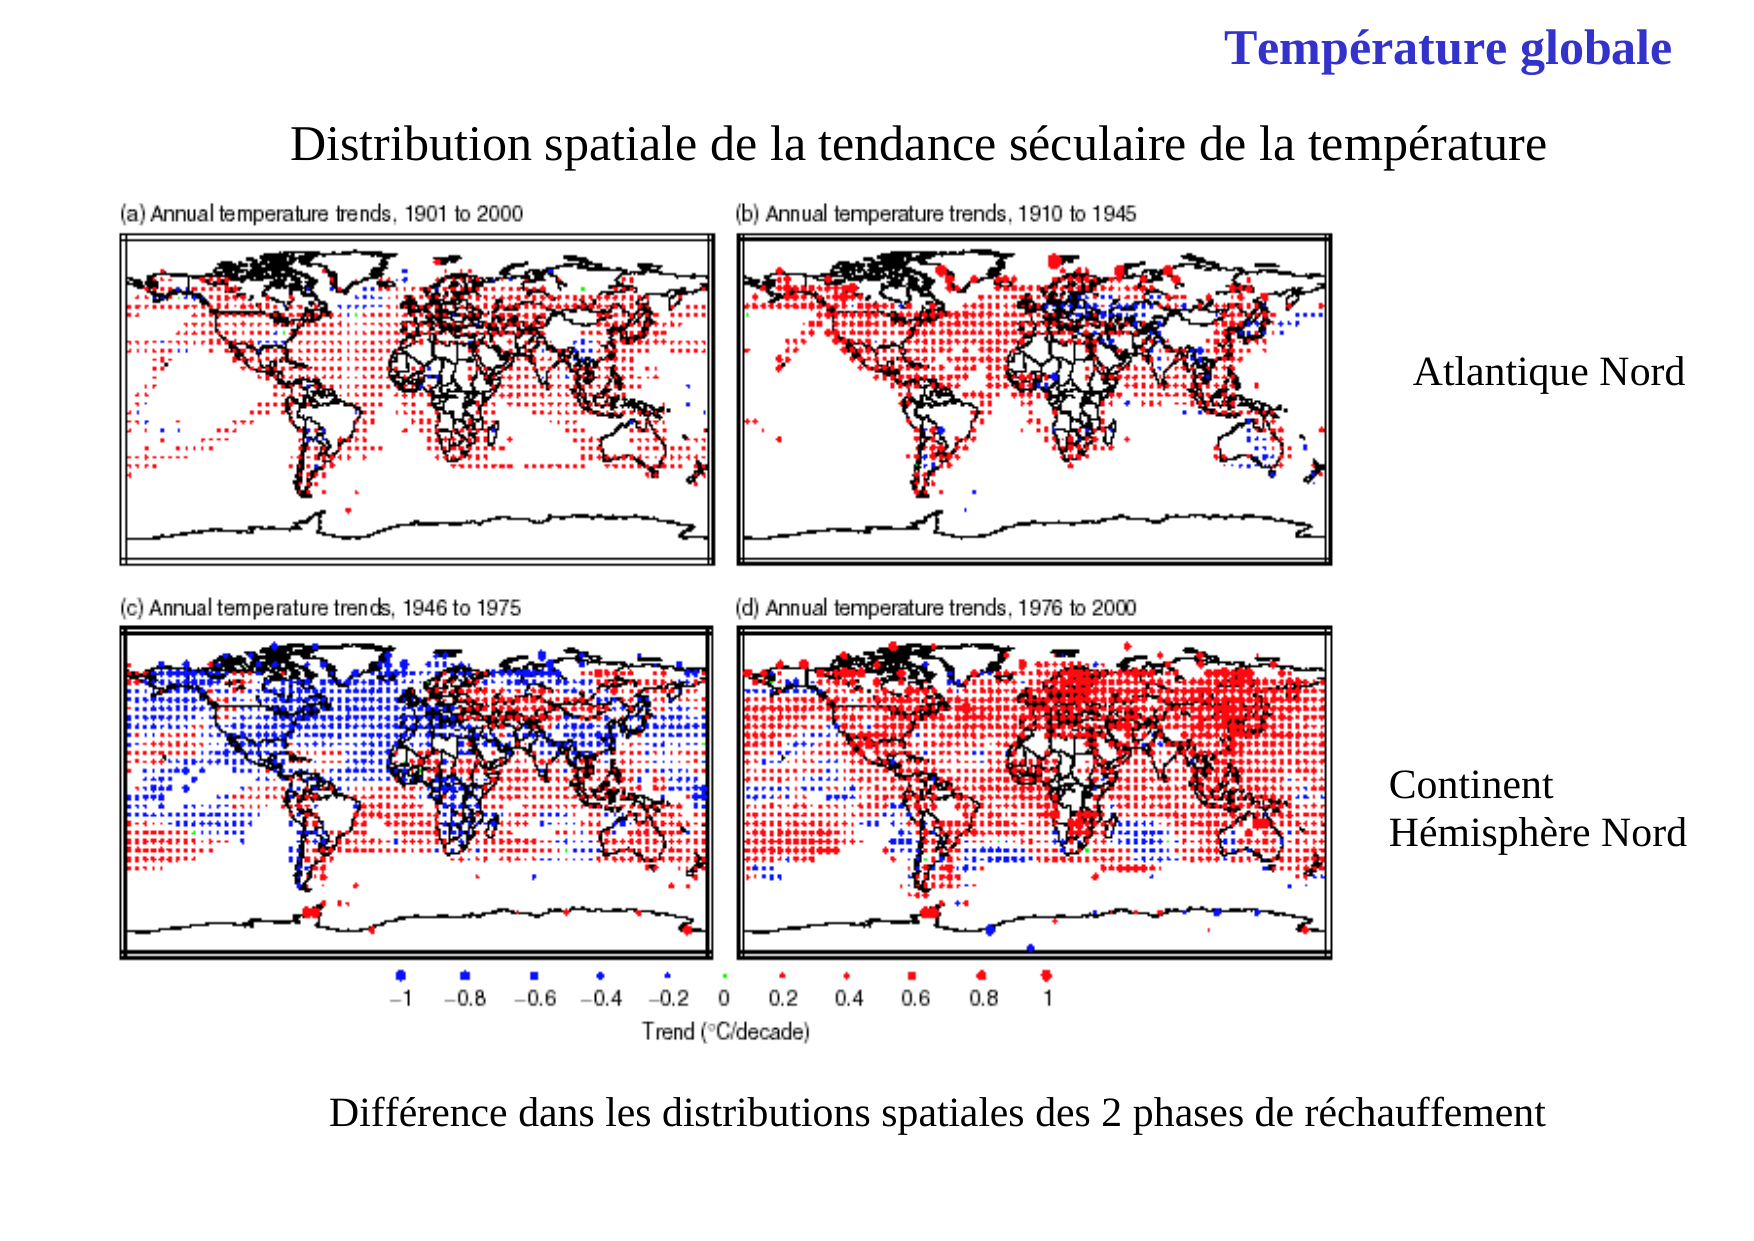

Température globale
Distribution spatiale de la tendance séculaire de la température
Atlantique Nord
Continent
Hémisphère Nord
Différence dans les distributions spatiales des 2 phases de réchauffement